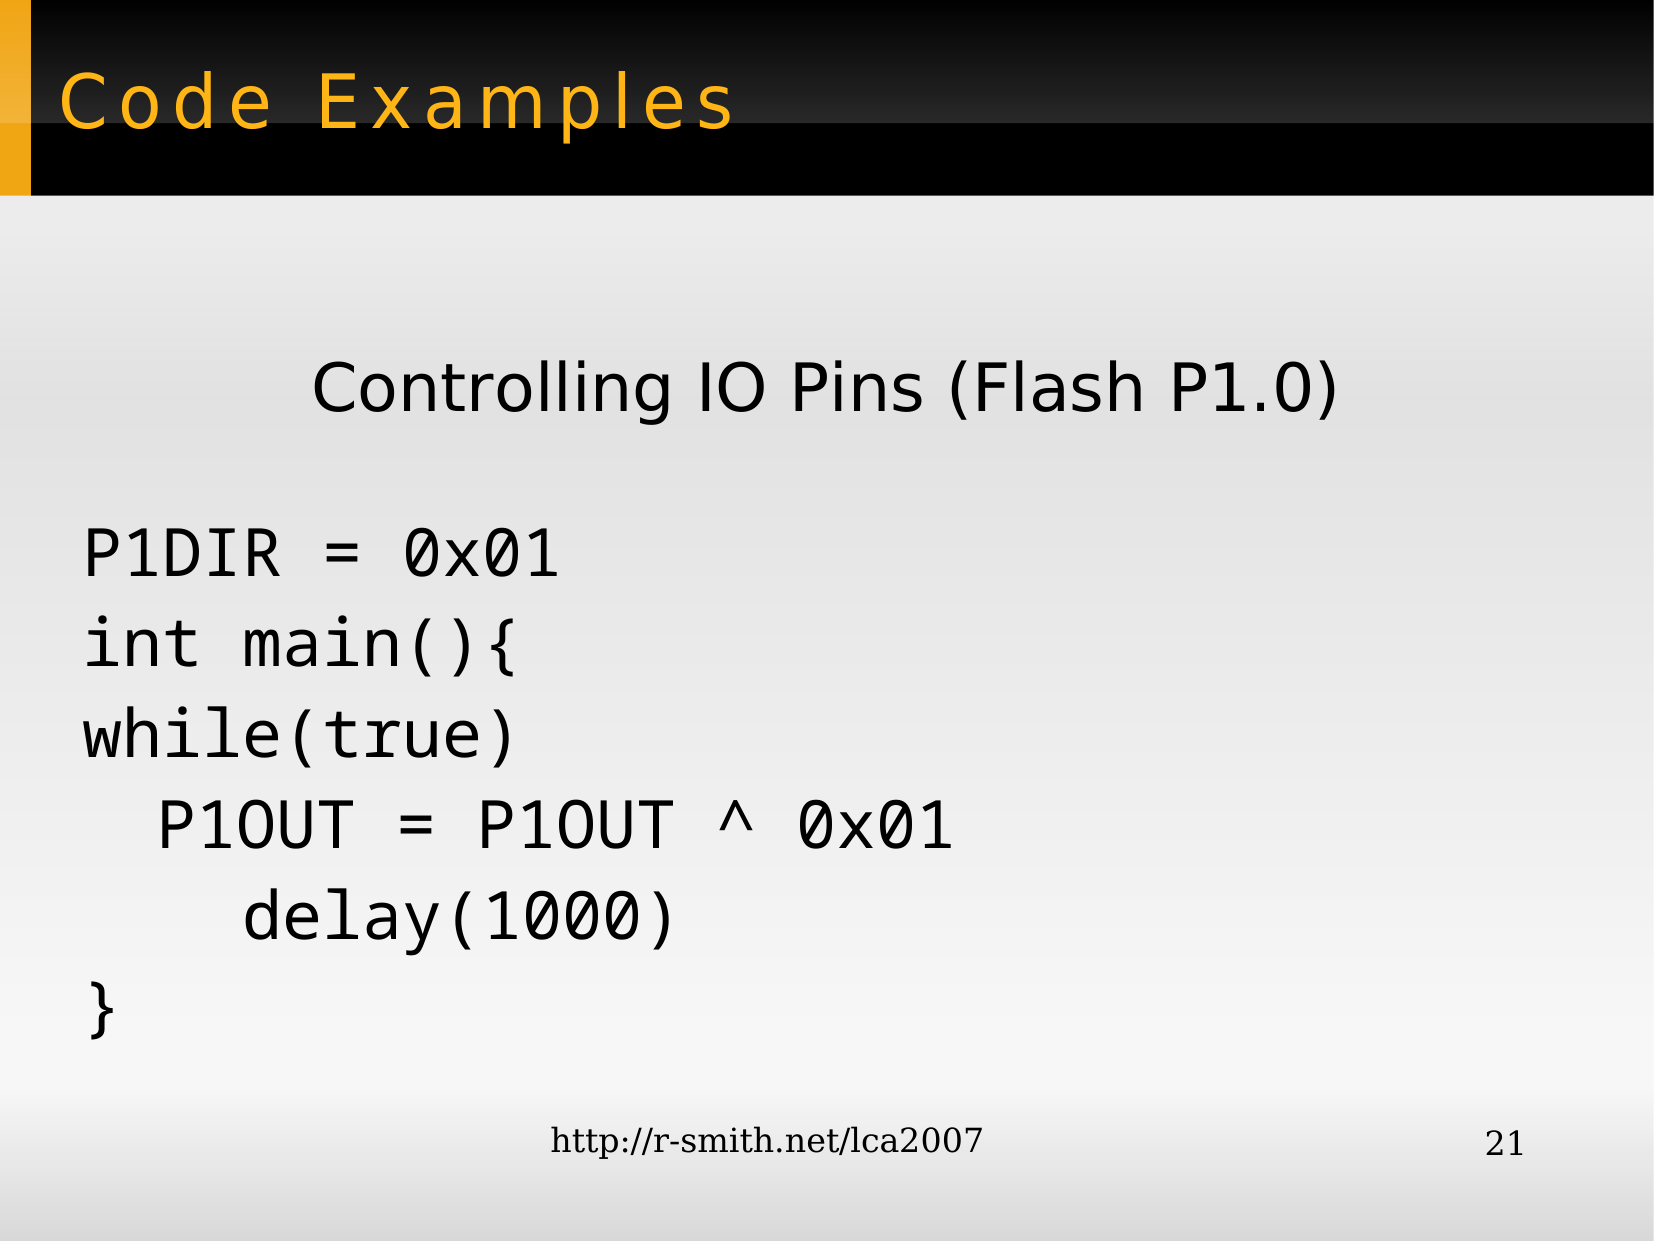

# Code Examples
Controlling IO Pins (Flash P1.0)
P1DIR = 0x01
int main(){
while(true)
	P1OUT = P1OUT ^ 0x01
 delay(1000)
}
http://r-smith.net/lca2007
21